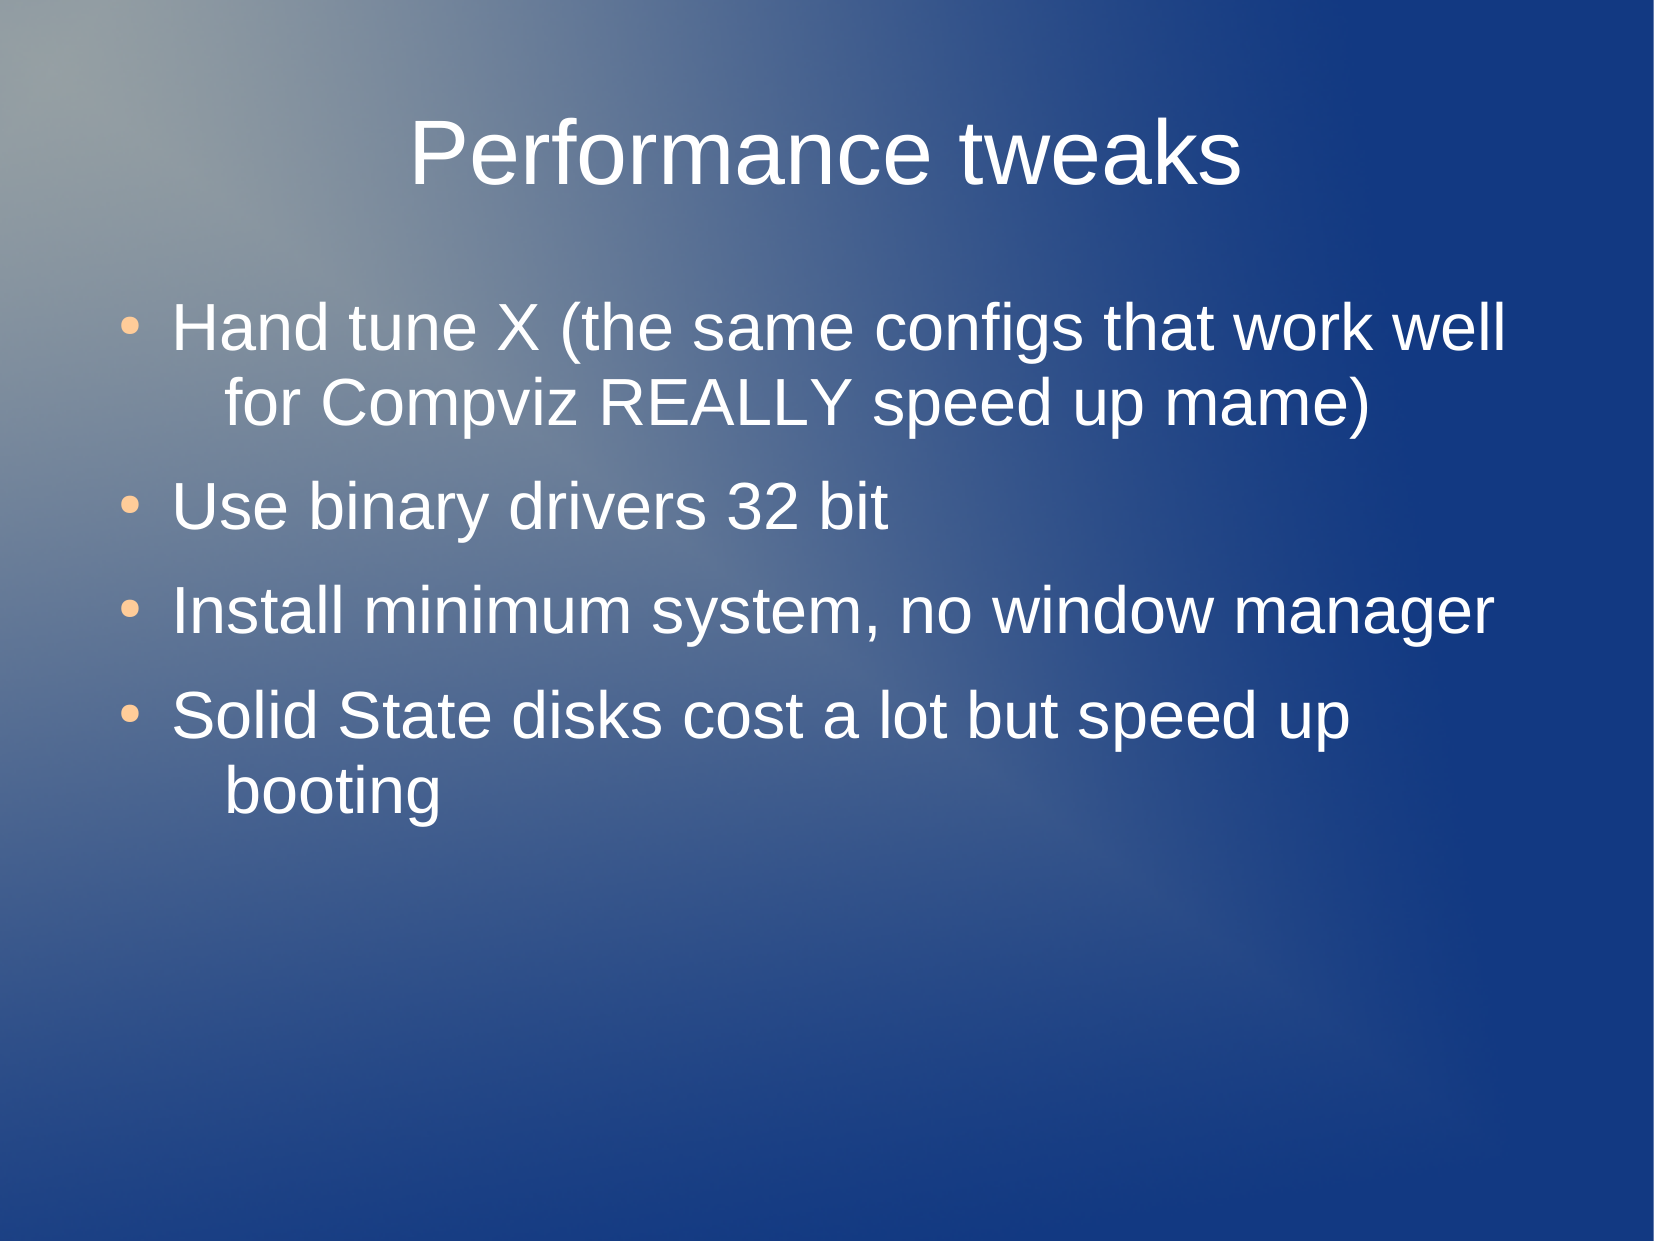

# Performance tweaks
Hand tune X (the same configs that work well for Compviz REALLY speed up mame)
Use binary drivers 32 bit
Install minimum system, no window manager
Solid State disks cost a lot but speed up booting